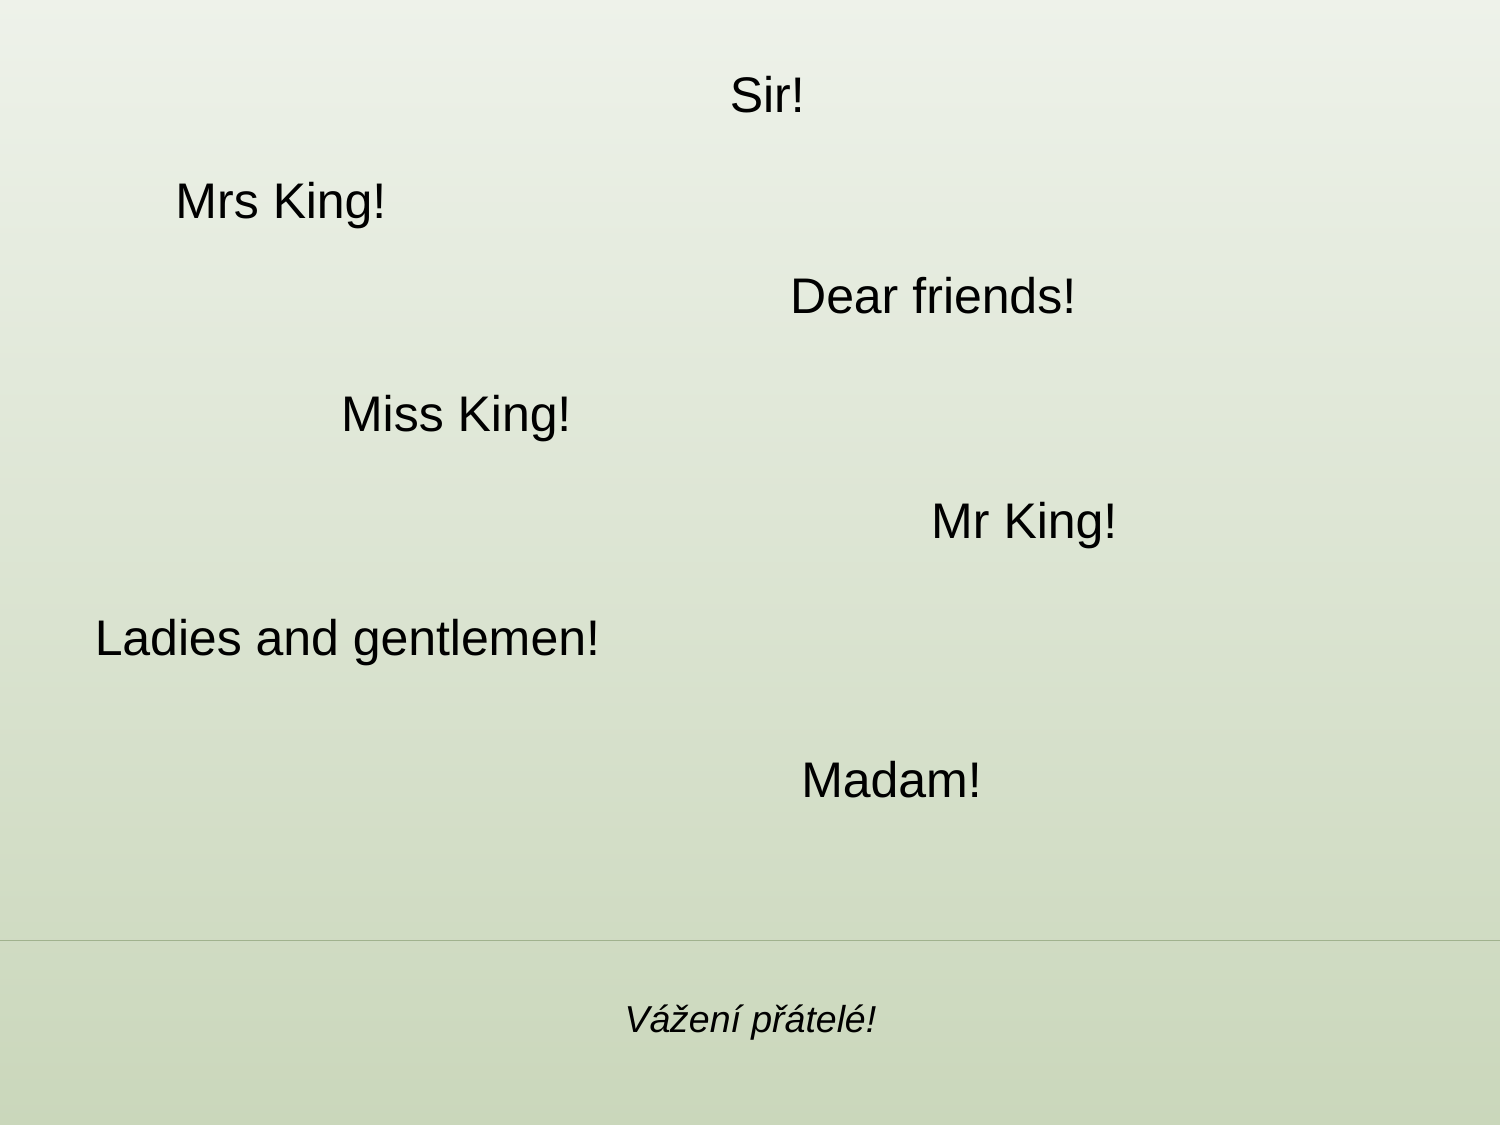

Sir!
Mrs King!
Dear friends!
Miss King!
Mr King!
Ladies and gentlemen!
Madam!
Vážení přátelé!